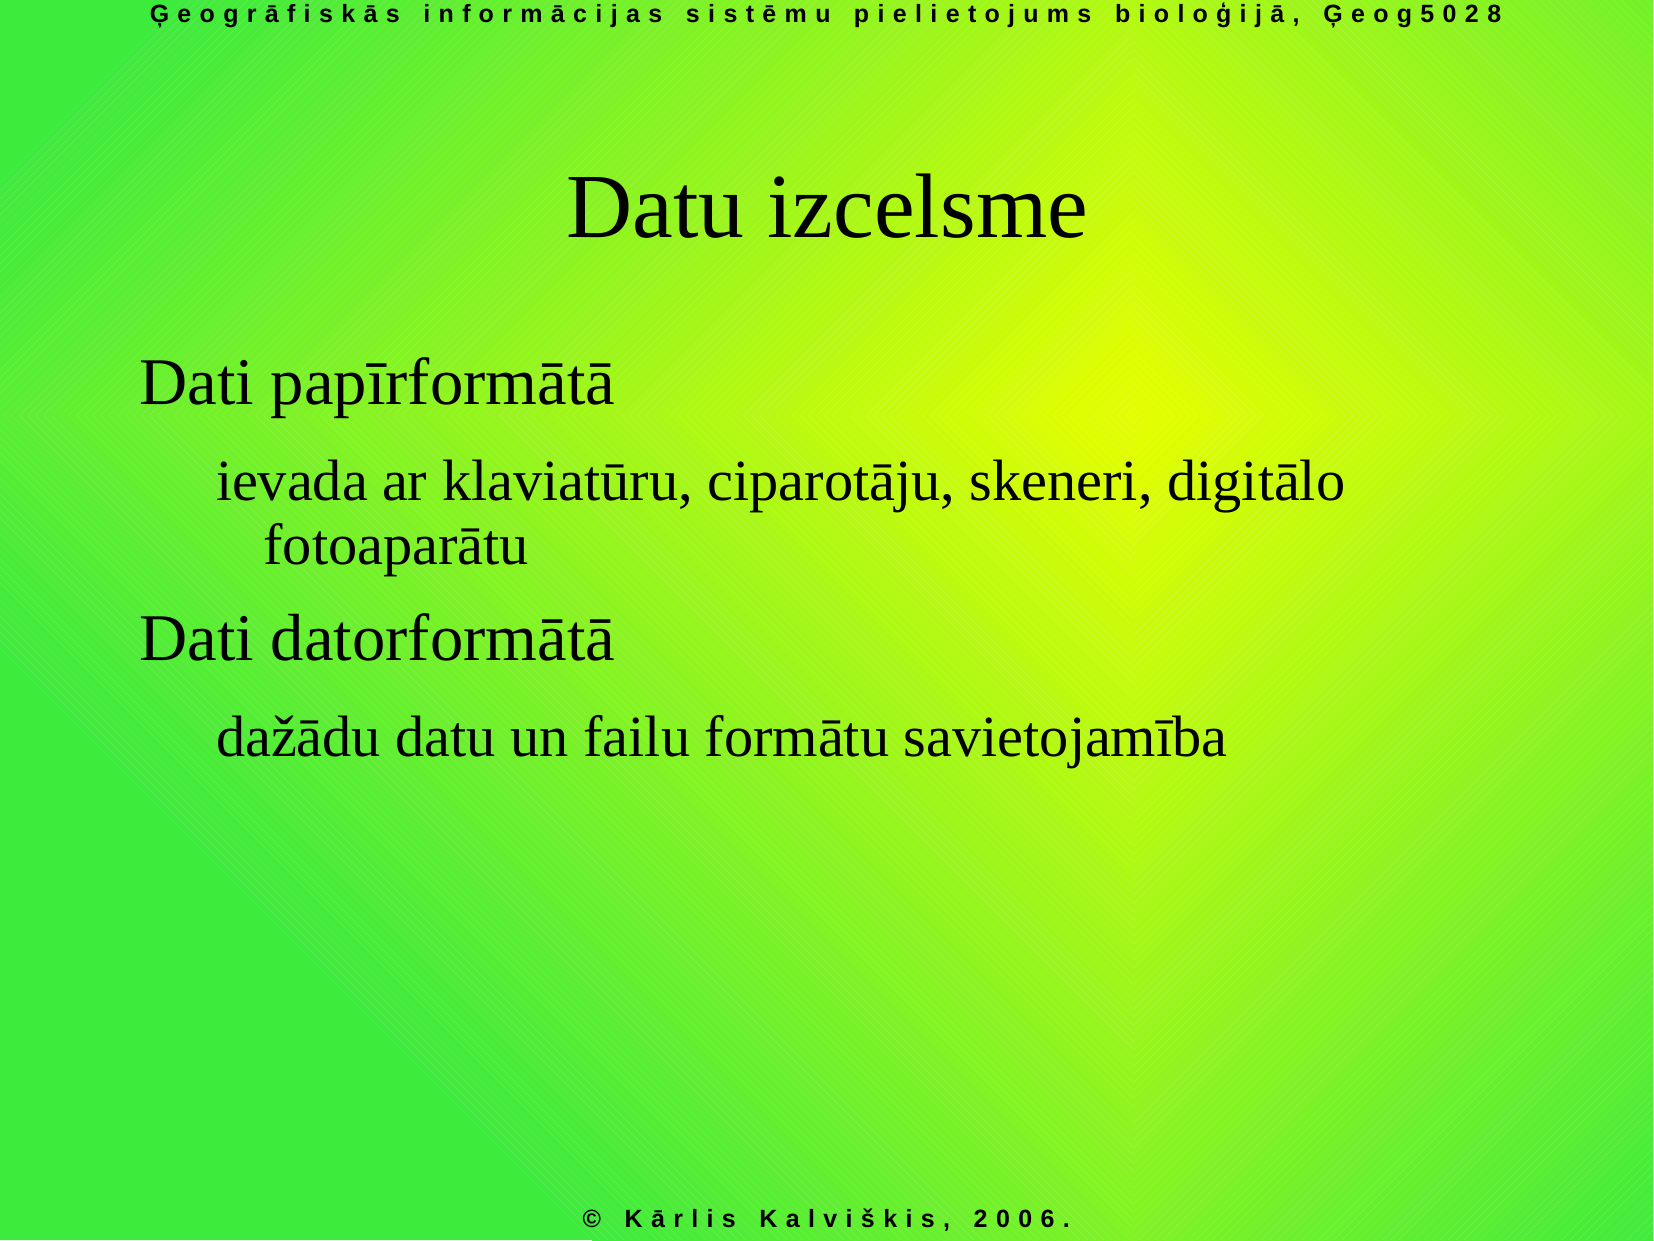

# Datu izcelsme
Dati papīrformātā
ievada ar klaviatūru, ciparotāju, skeneri, digitālo fotoaparātu
Dati datorformātā
dažādu datu un failu formātu savietojamība